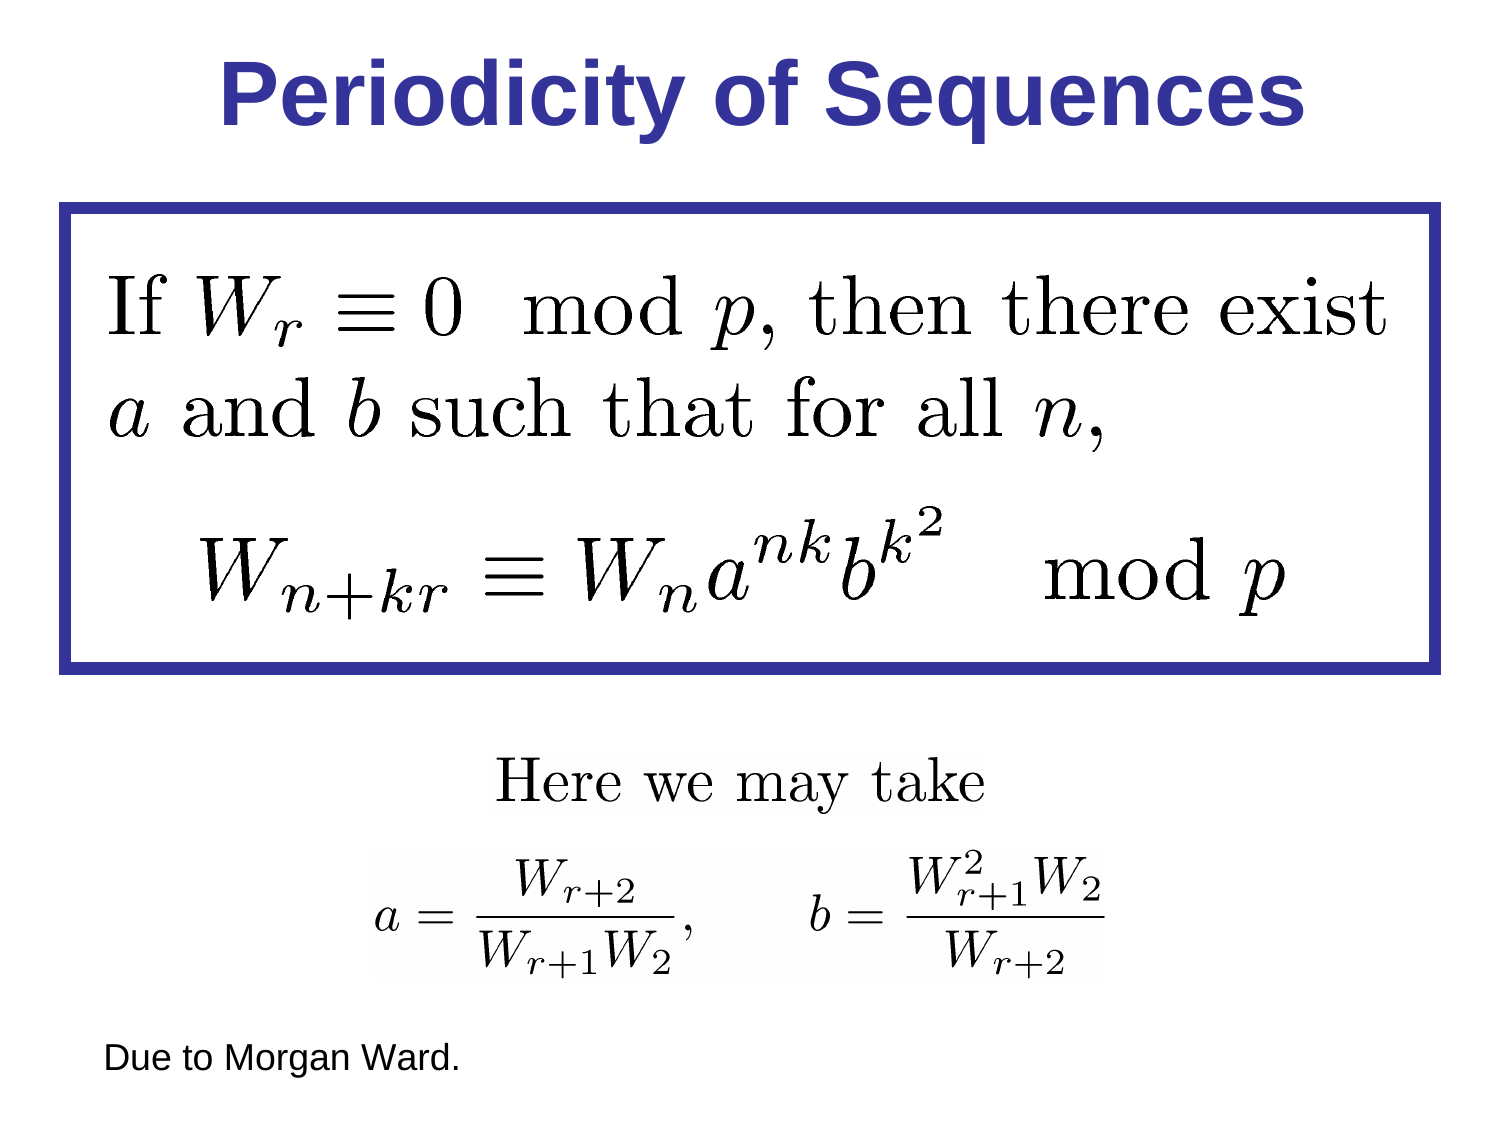

# Periodicity of Sequences
Due to Morgan Ward.